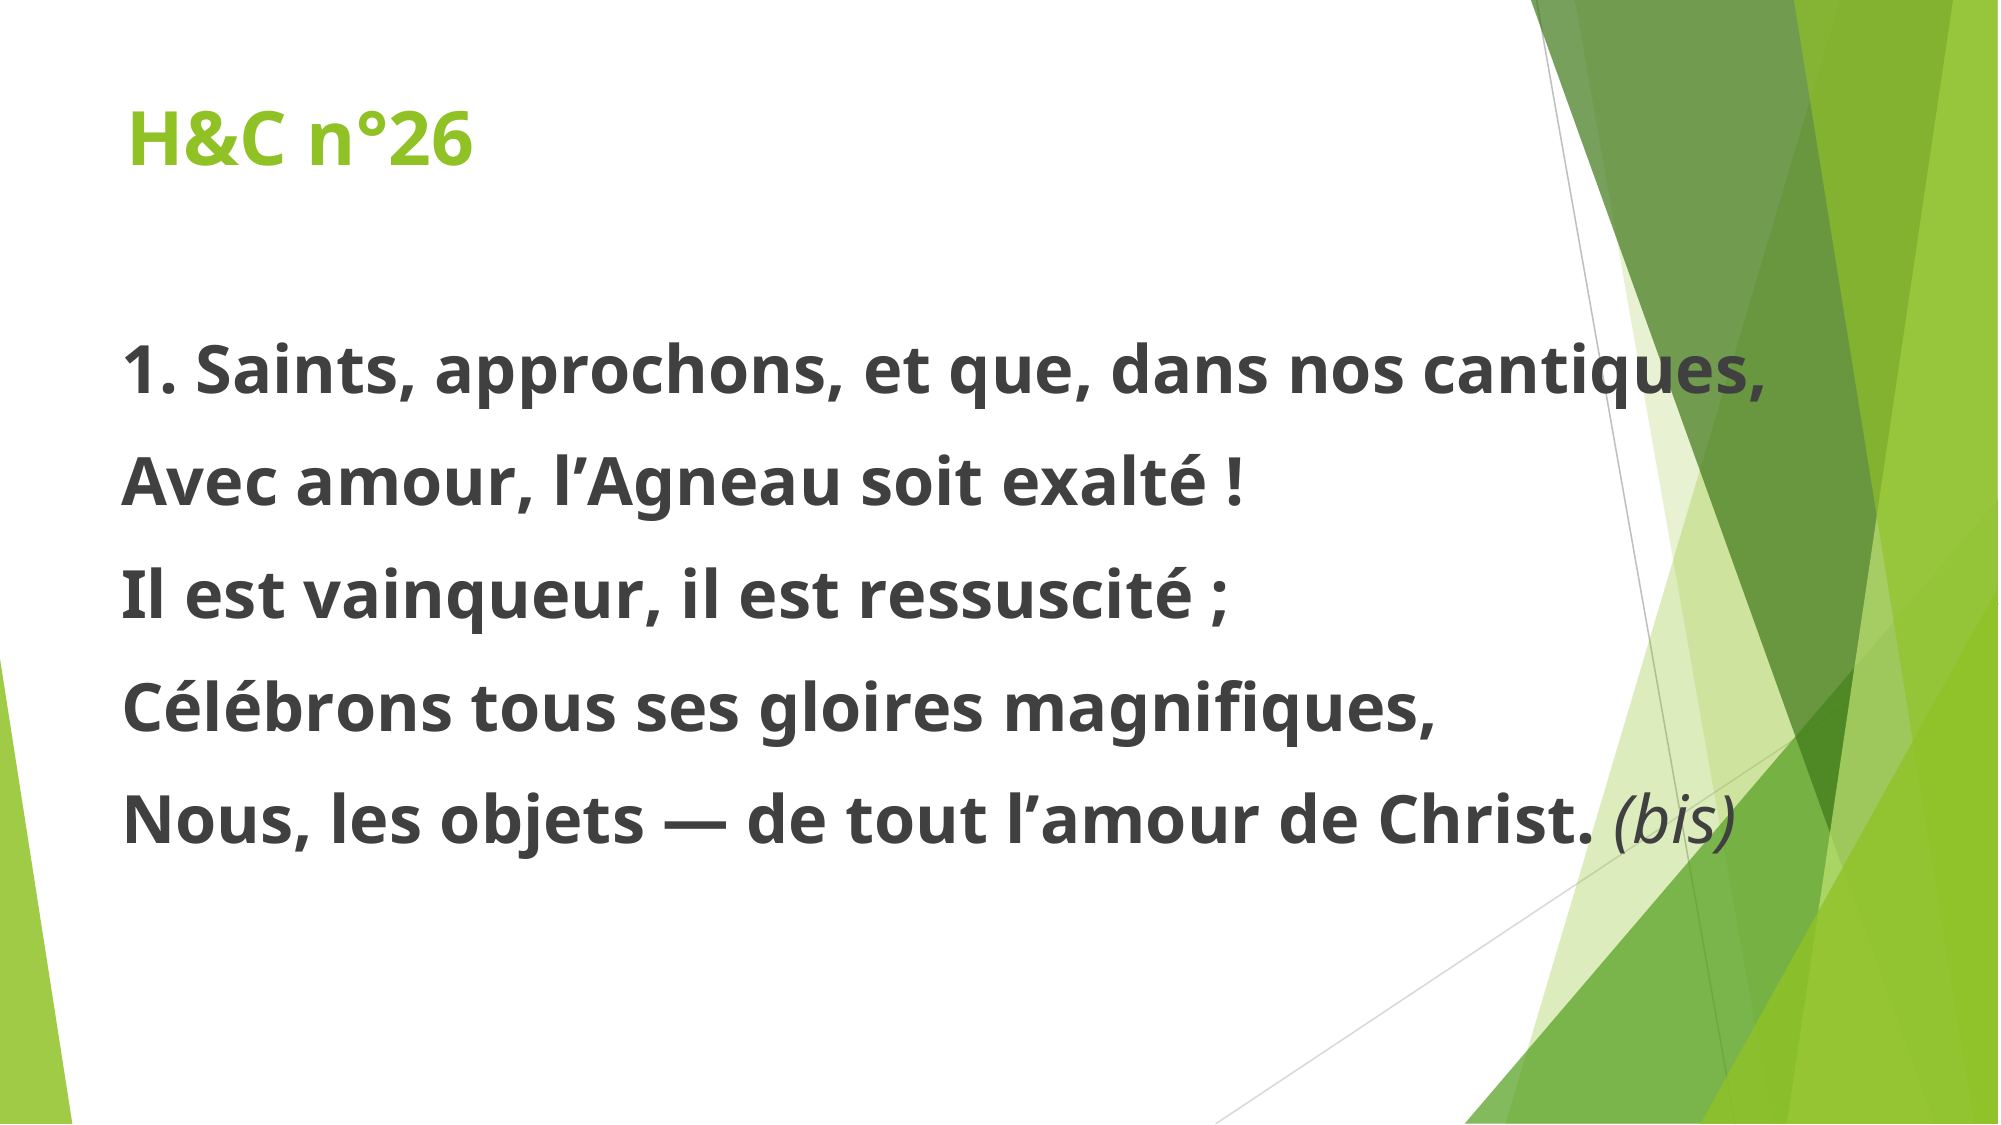

H&C n°26
1. Saints, approchons, et que, dans nos cantiques,
Avec amour, l’Agneau soit exalté !
Il est vainqueur, il est ressuscité ;
Célébrons tous ses gloires magnifiques,
Nous, les objets — de tout l’amour de Christ. (bis)